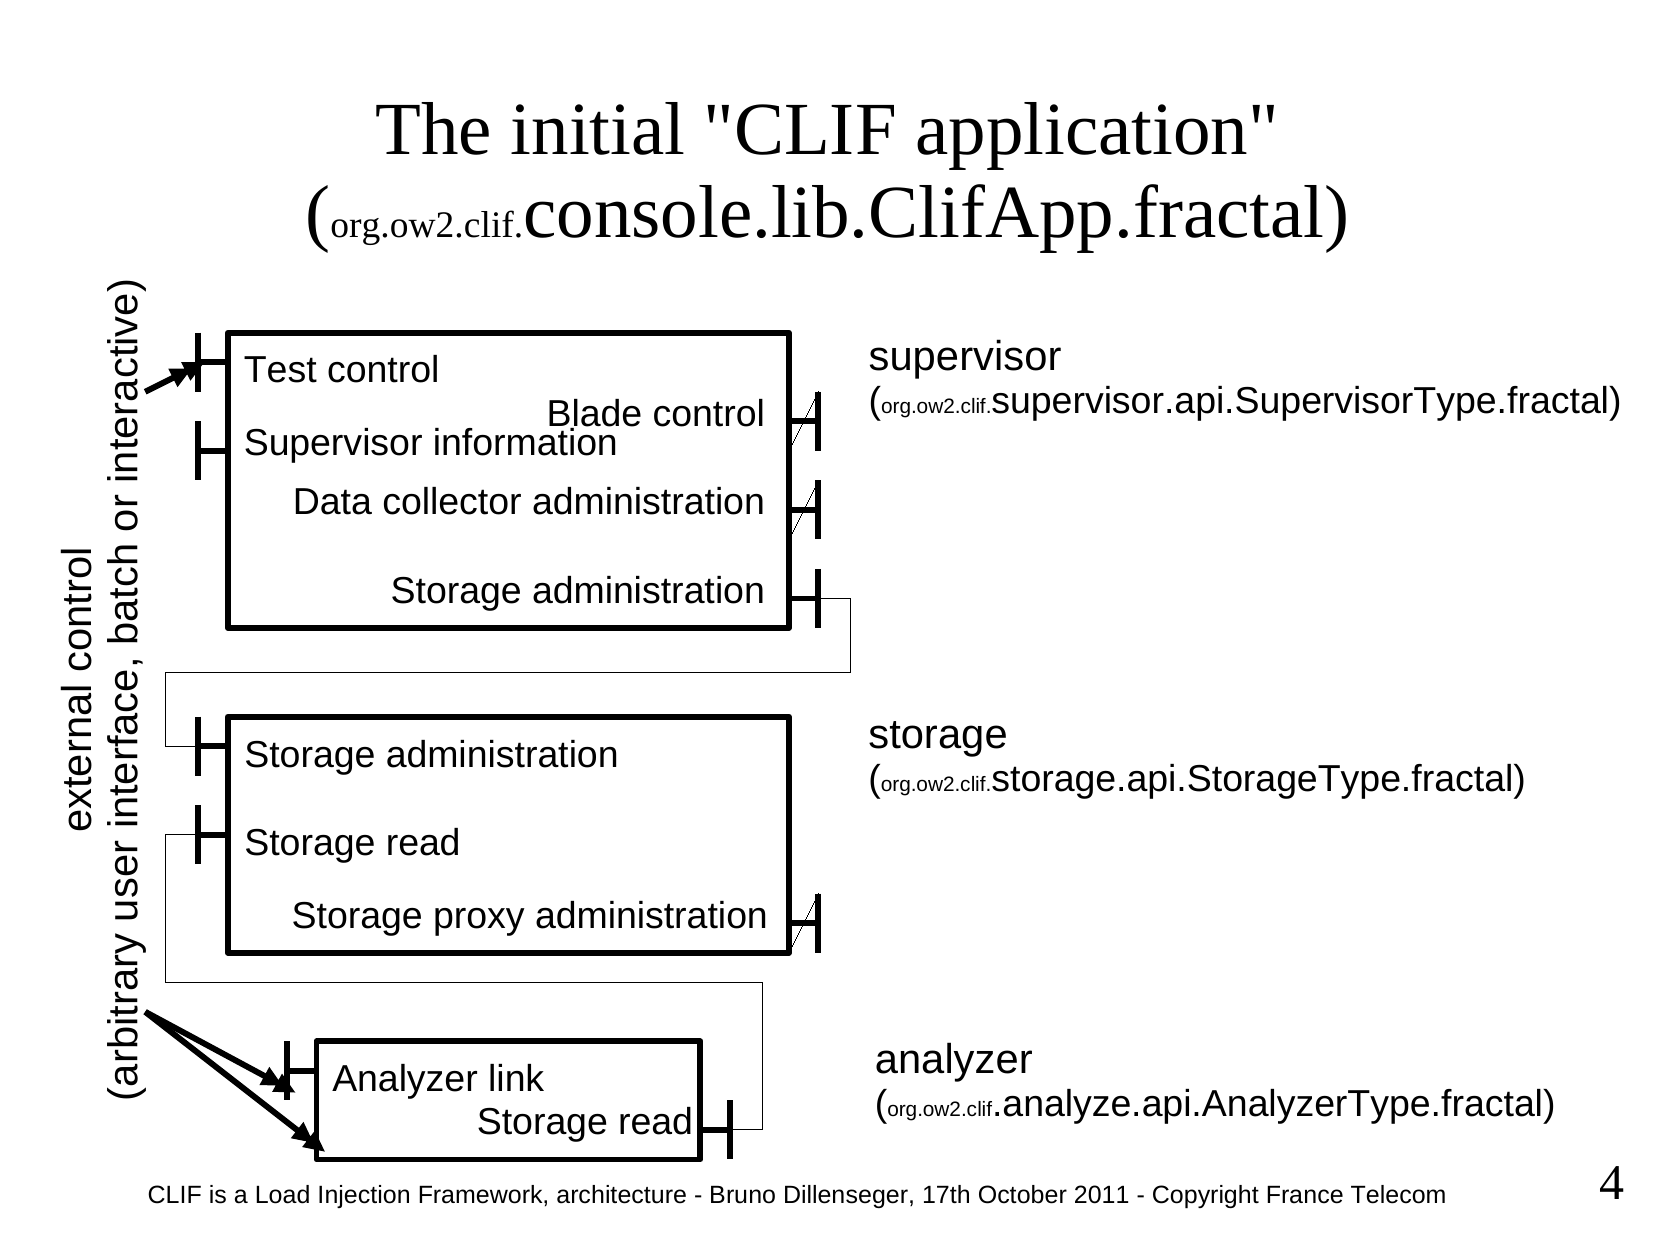

# The initial "CLIF application" (org.ow2.clif.console.lib.ClifApp.fractal)
supervisor
(org.ow2.clif.supervisor.api.SupervisorType.fractal)
Test control
Blade control
Supervisor information
Data collector administration
Storage administration
external control
(arbitrary user interface, batch or interactive)
storage
(org.ow2.clif.storage.api.StorageType.fractal)
Storage administration
Storage read
Storage proxy administration
analyzer
(org.ow2.clif.analyze.api.AnalyzerType.fractal)
Analyzer link
Storage read